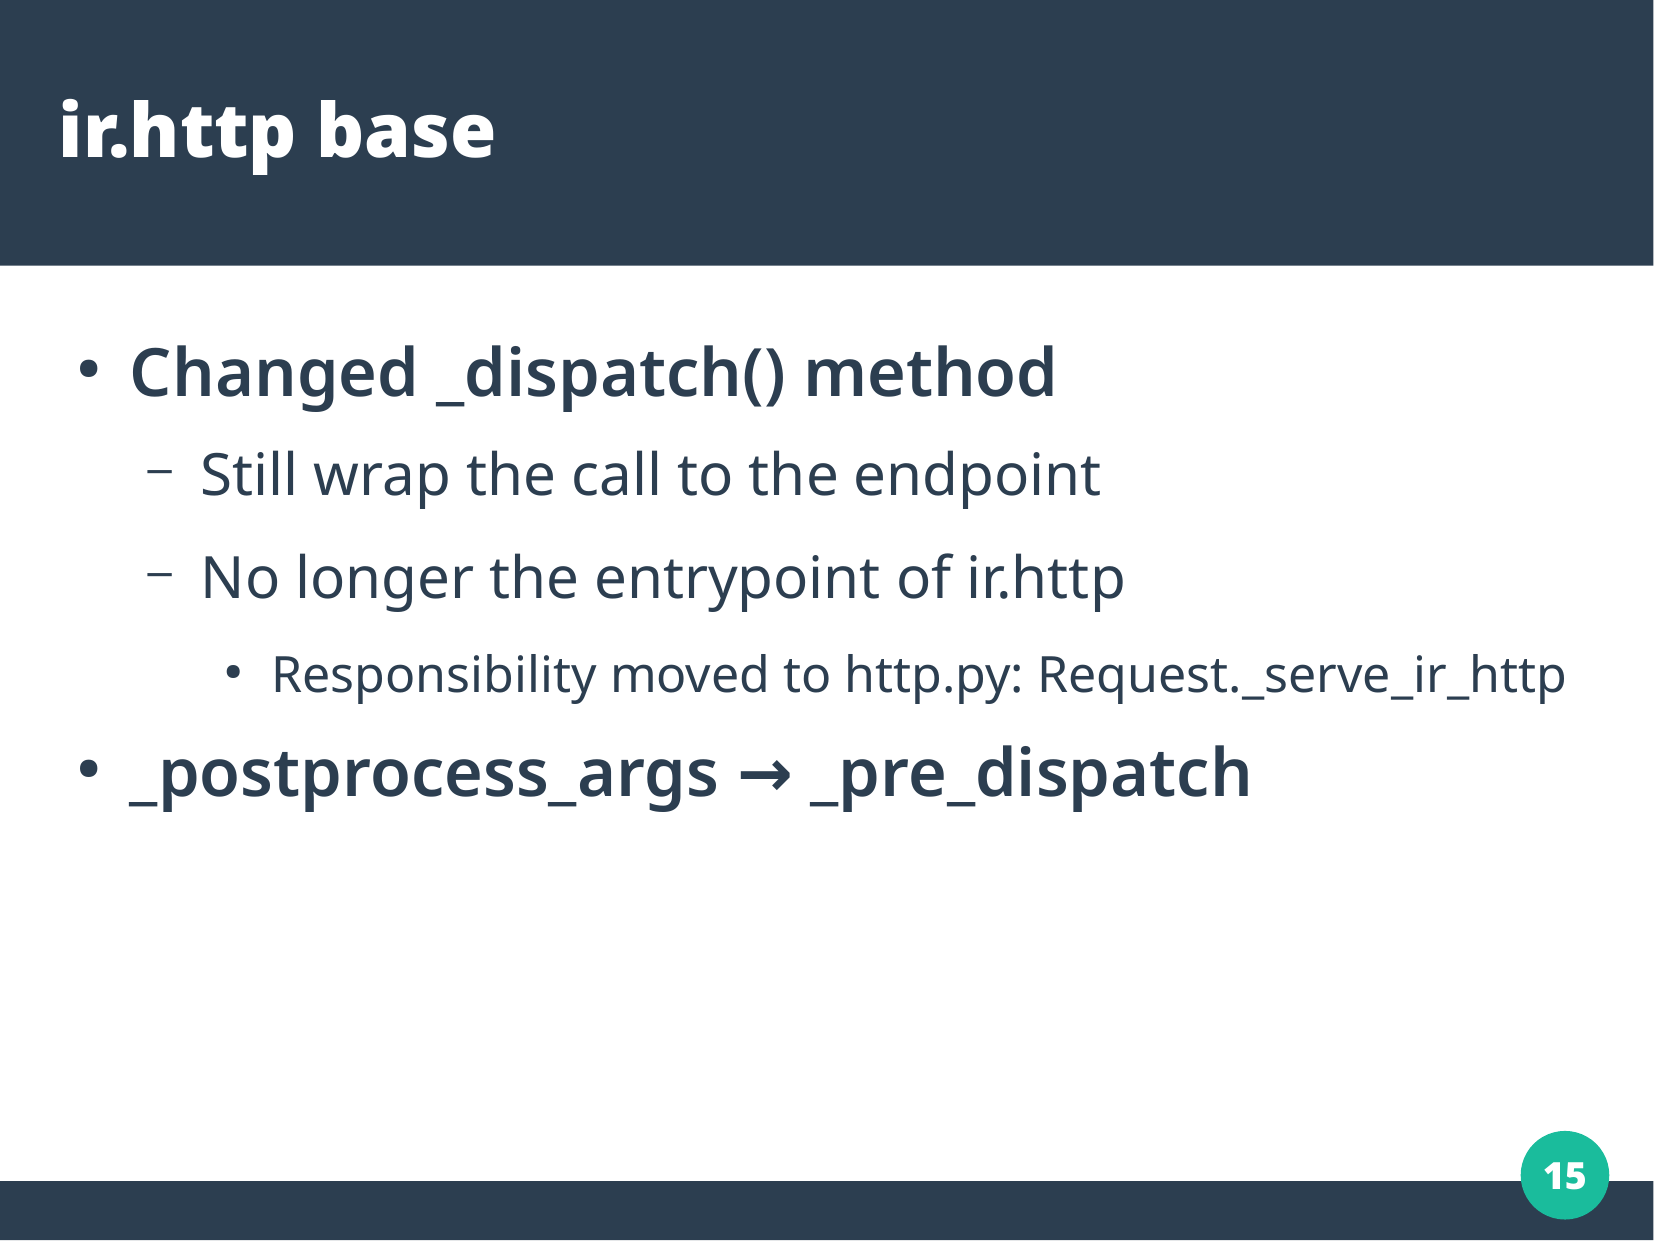

# ir.http base
Changed _dispatch() method
Still wrap the call to the endpoint
No longer the entrypoint of ir.http
Responsibility moved to http.py: Request._serve_ir_http
_postprocess_args → _pre_dispatch
15